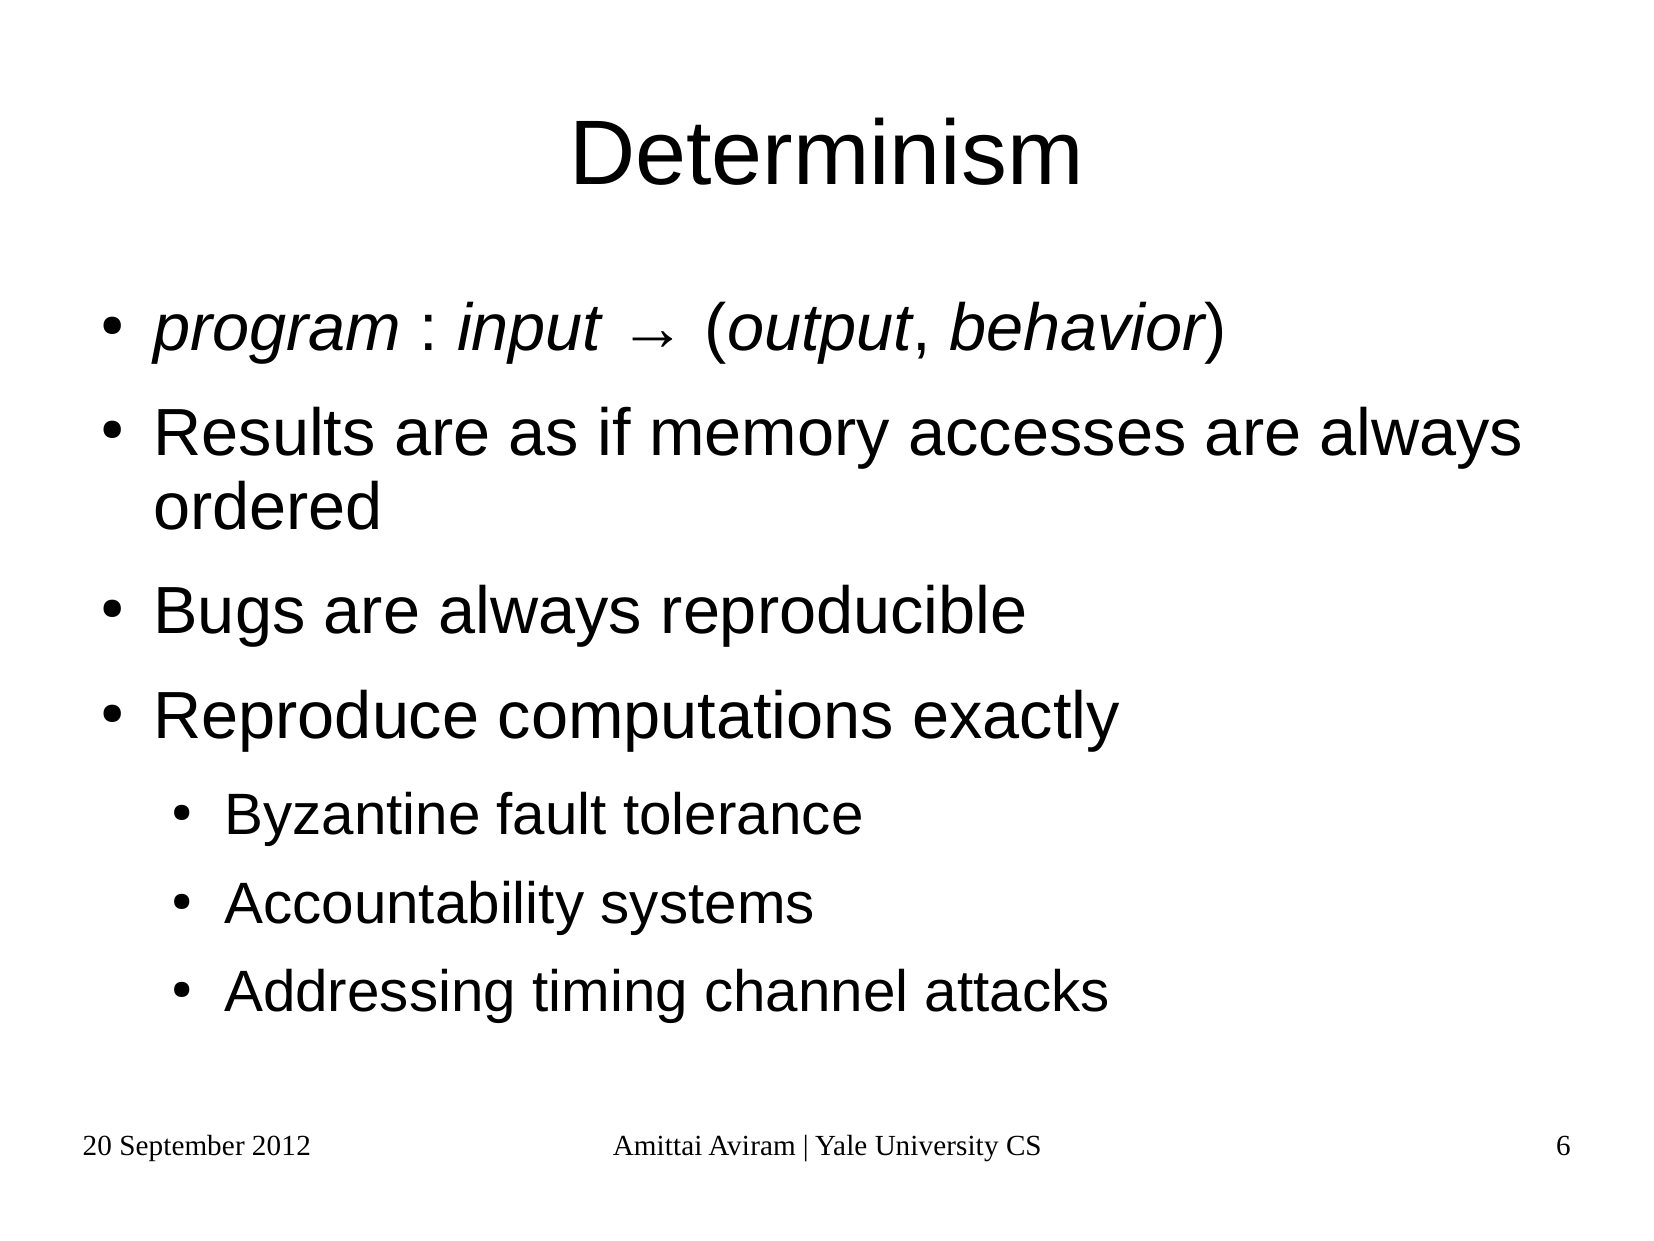

# Determinism
program : input → (output, behavior)
Results are as if memory accesses are always ordered
Bugs are always reproducible
Reproduce computations exactly
Byzantine fault tolerance
Accountability systems
Addressing timing channel attacks
6